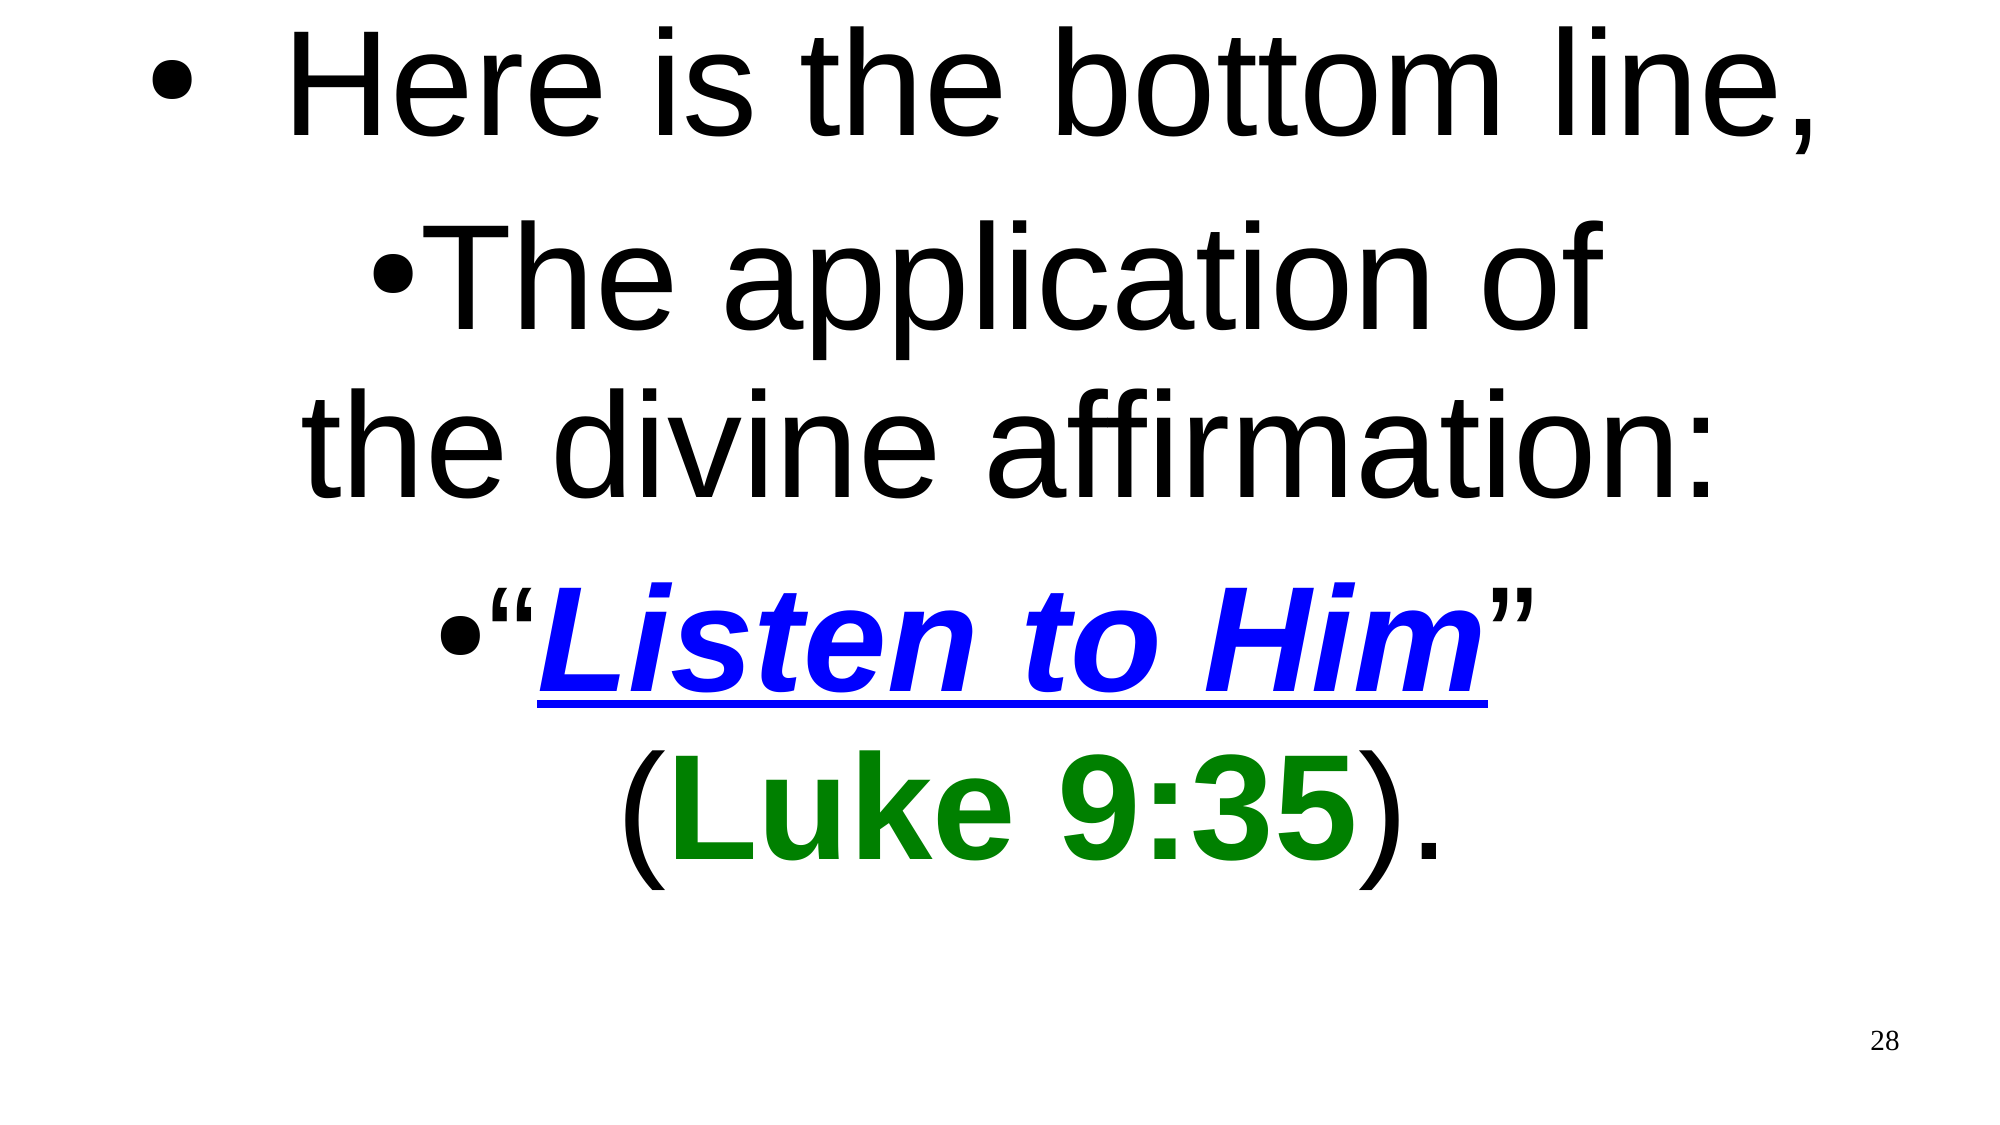

# Here is the bottom line,
The application of
the divine affirmation:
“Listen to Him” 
(Luke 9:35).
28